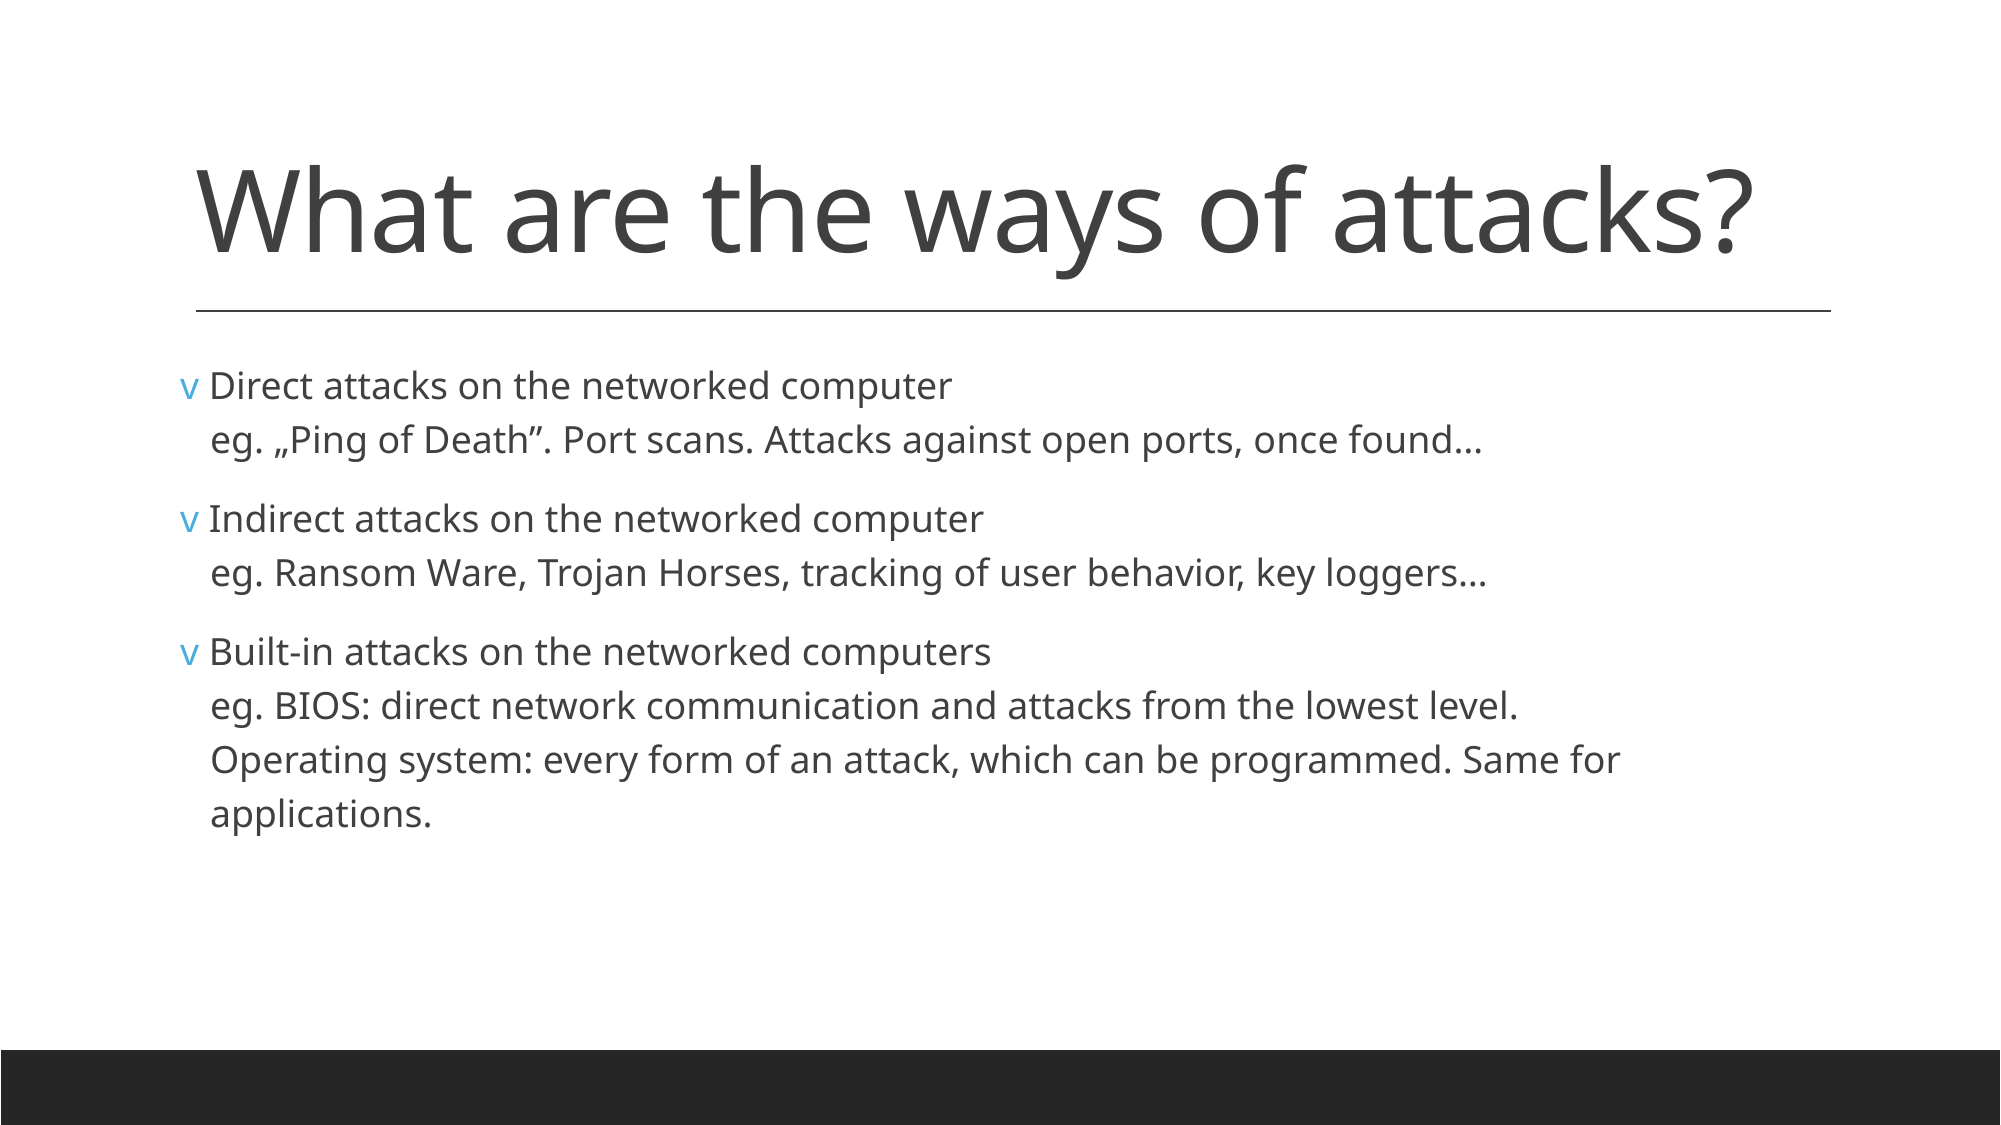

# What are the ways of attacks?
 Direct attacks on the networked computer
eg. „Ping of Death”. Port scans. Attacks against open ports, once found…
 Indirect attacks on the networked computer
eg. Ransom Ware, Trojan Horses, tracking of user behavior, key loggers…
 Built-in attacks on the networked computers
eg. BIOS: direct network communication and attacks from the lowest level.
Operating system: every form of an attack, which can be programmed. Same for applications.